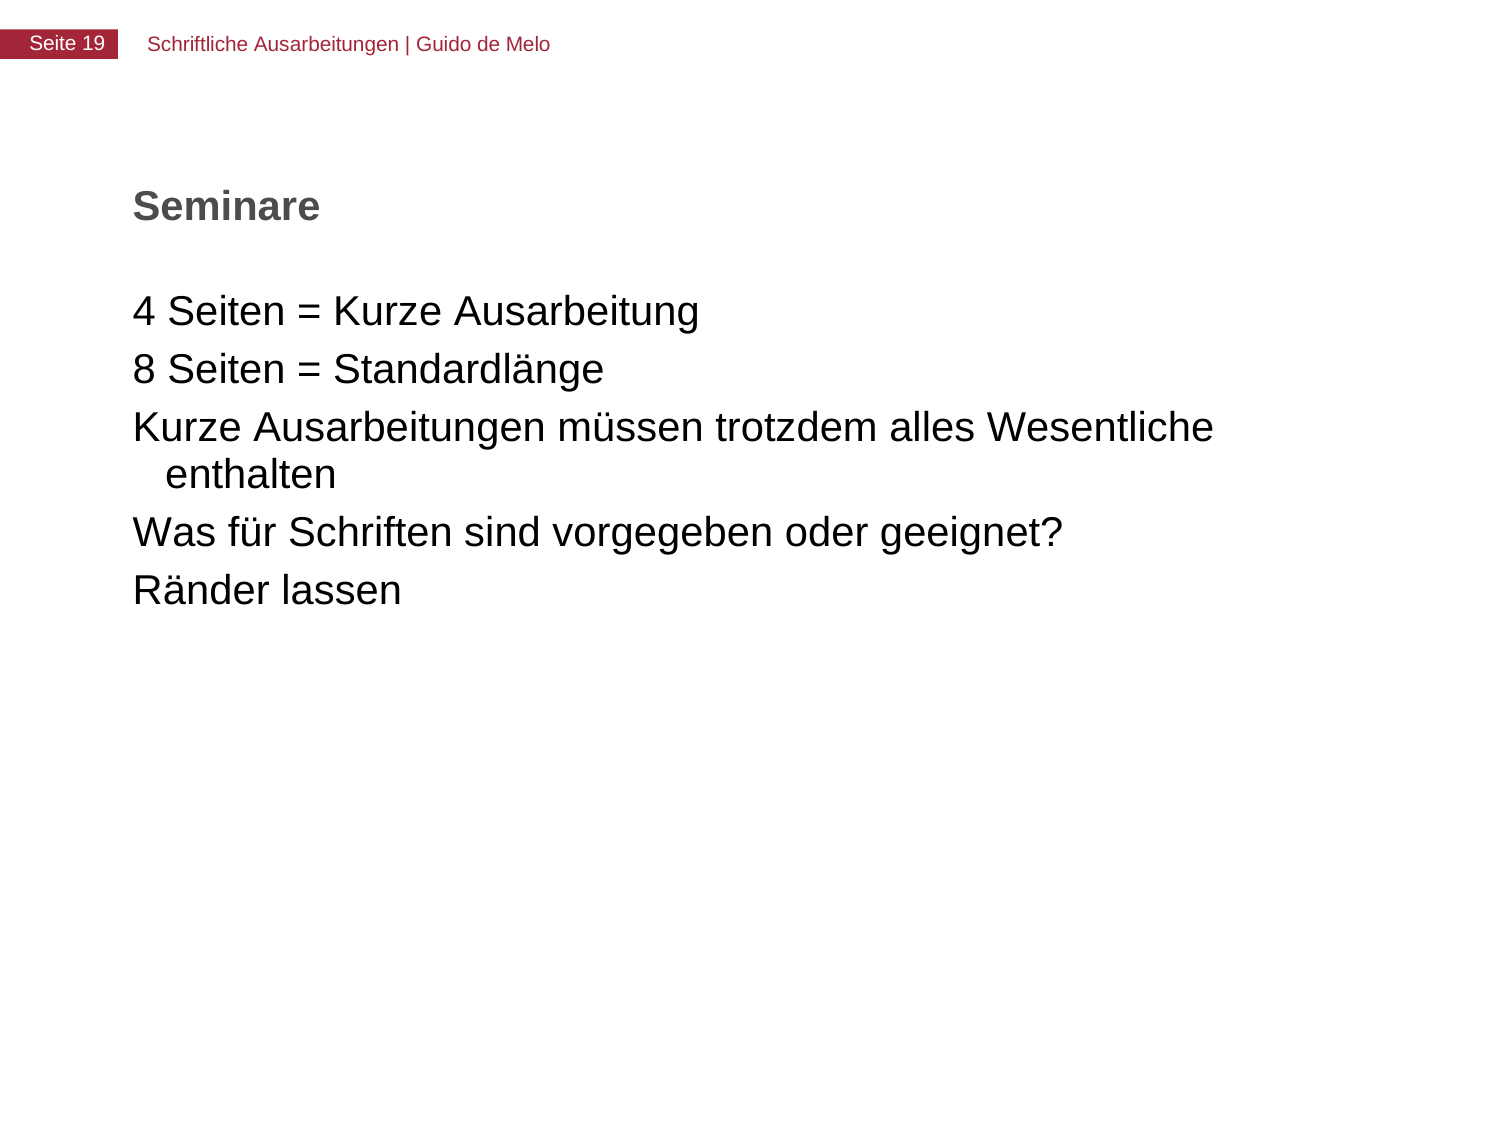

# Seminare
4 Seiten = Kurze Ausarbeitung
8 Seiten = Standardlänge
Kurze Ausarbeitungen müssen trotzdem alles Wesentliche enthalten
Was für Schriften sind vorgegeben oder geeignet?
Ränder lassen